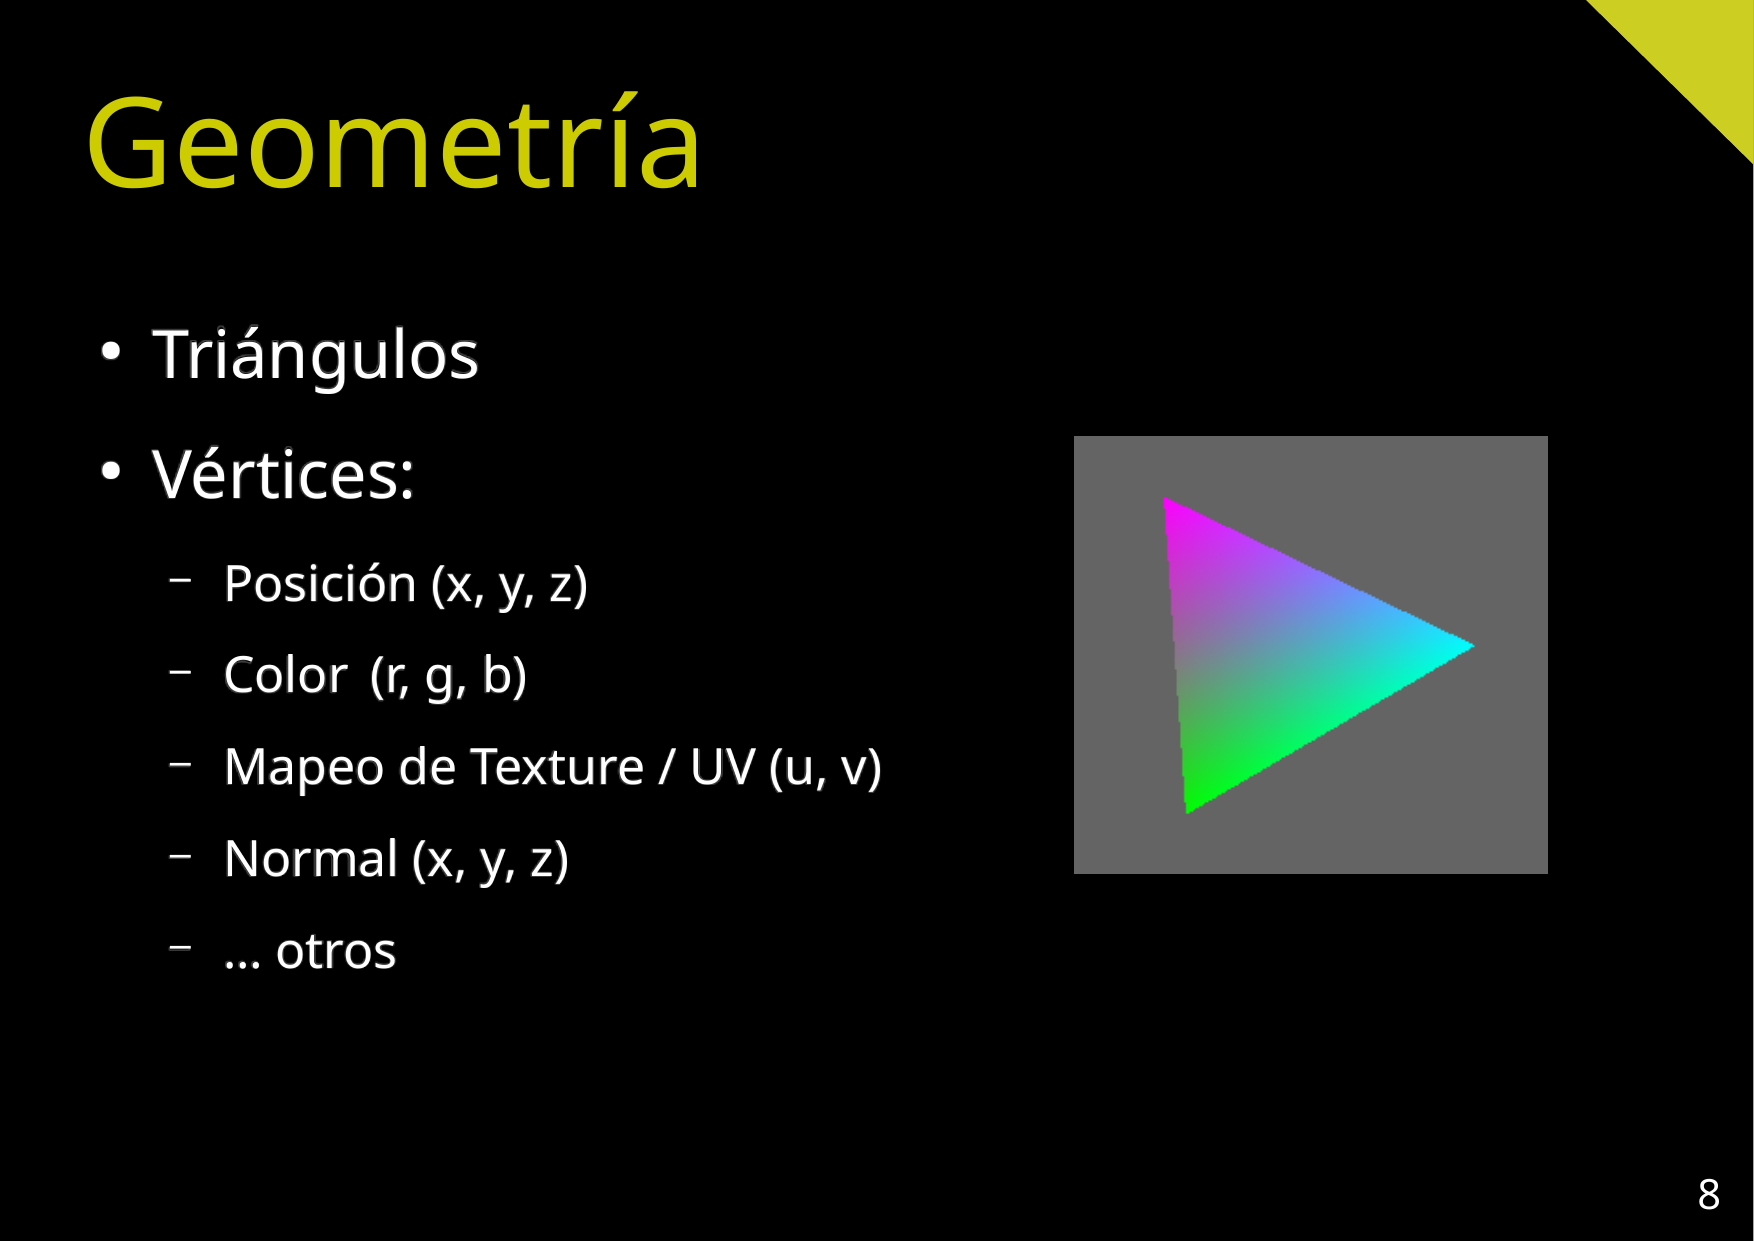

# Geometría
Triángulos
Vértices:
Posición (x, y, z)
Color	(r, g, b)
Mapeo de Texture / UV (u, v)
Normal (x, y, z)
… otros